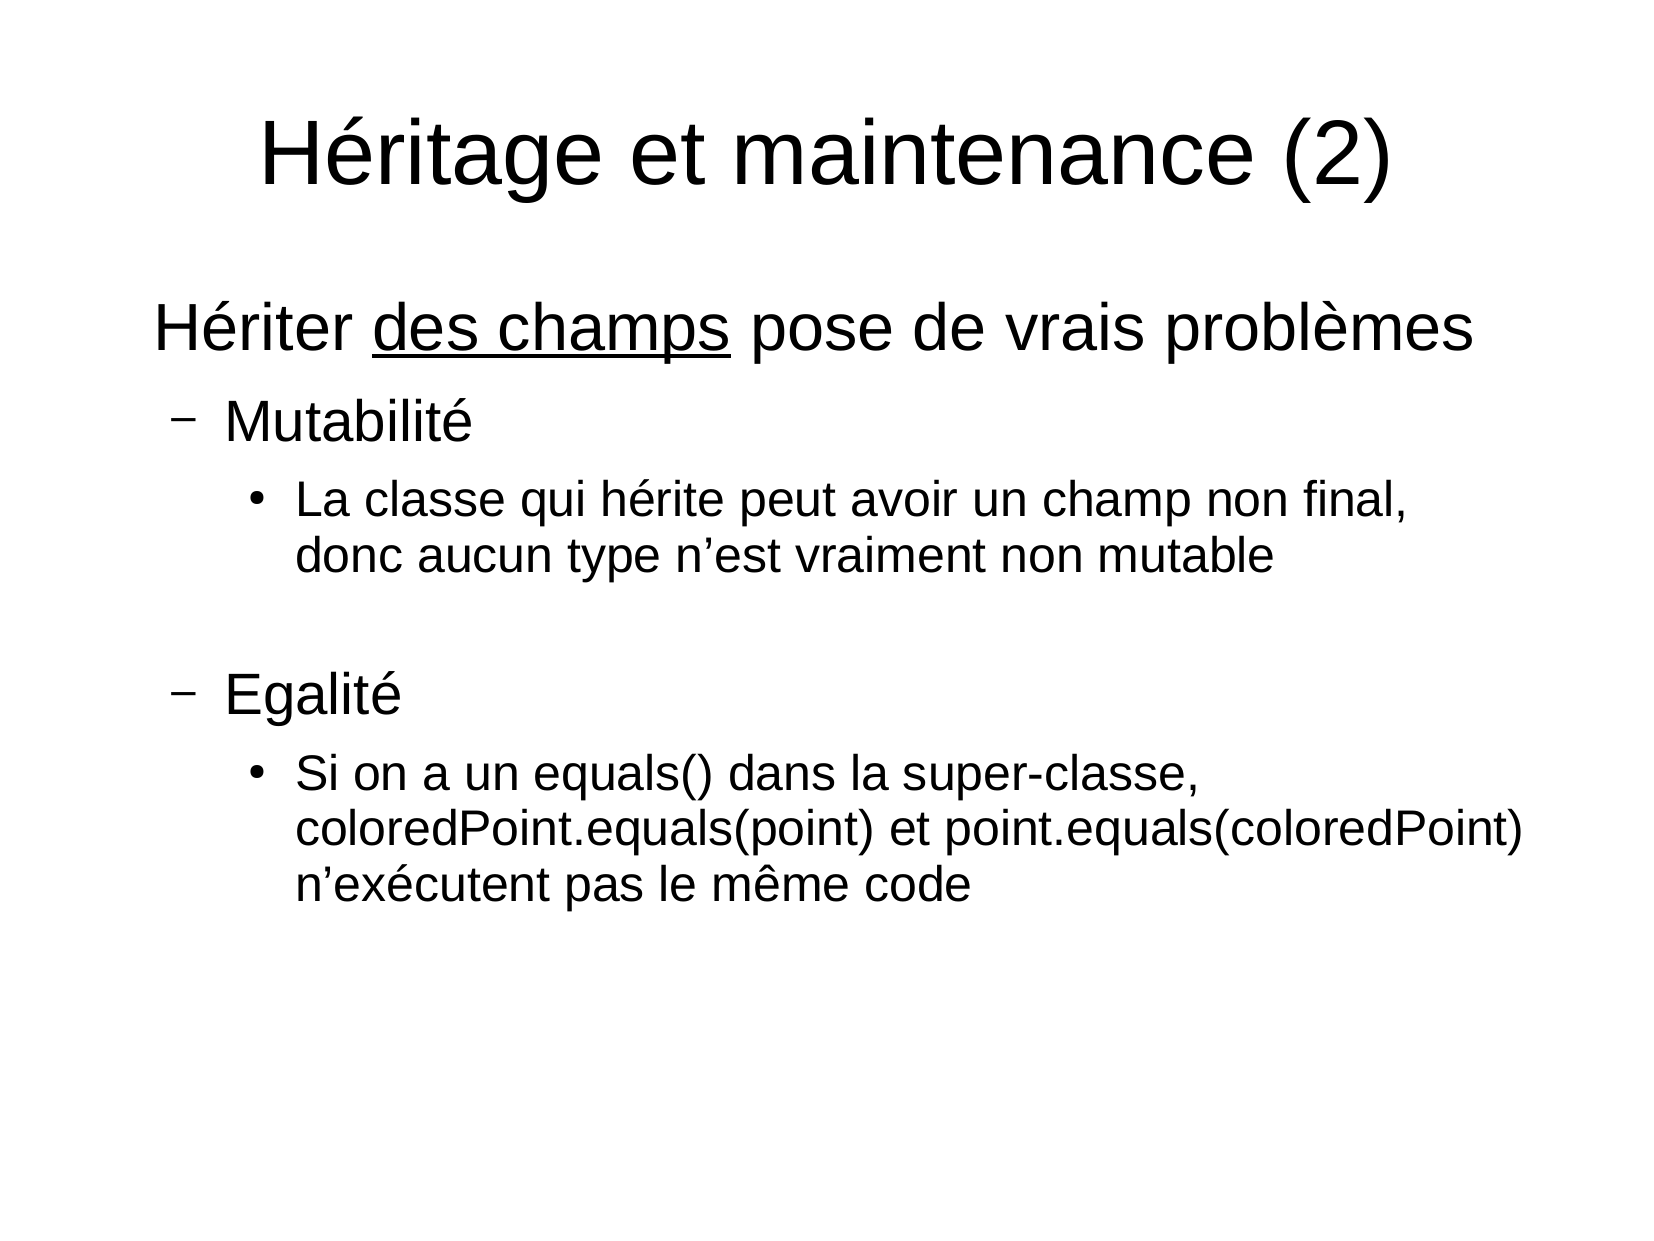

# Héritage et maintenance (2)
Hériter des champs pose de vrais problèmes
Mutabilité
La classe qui hérite peut avoir un champ non final,
donc aucun type n’est vraiment non mutable
Egalité
Si on a un equals() dans la super-classe,
coloredPoint.equals(point) et point.equals(coloredPoint) n’exécutent pas le même code